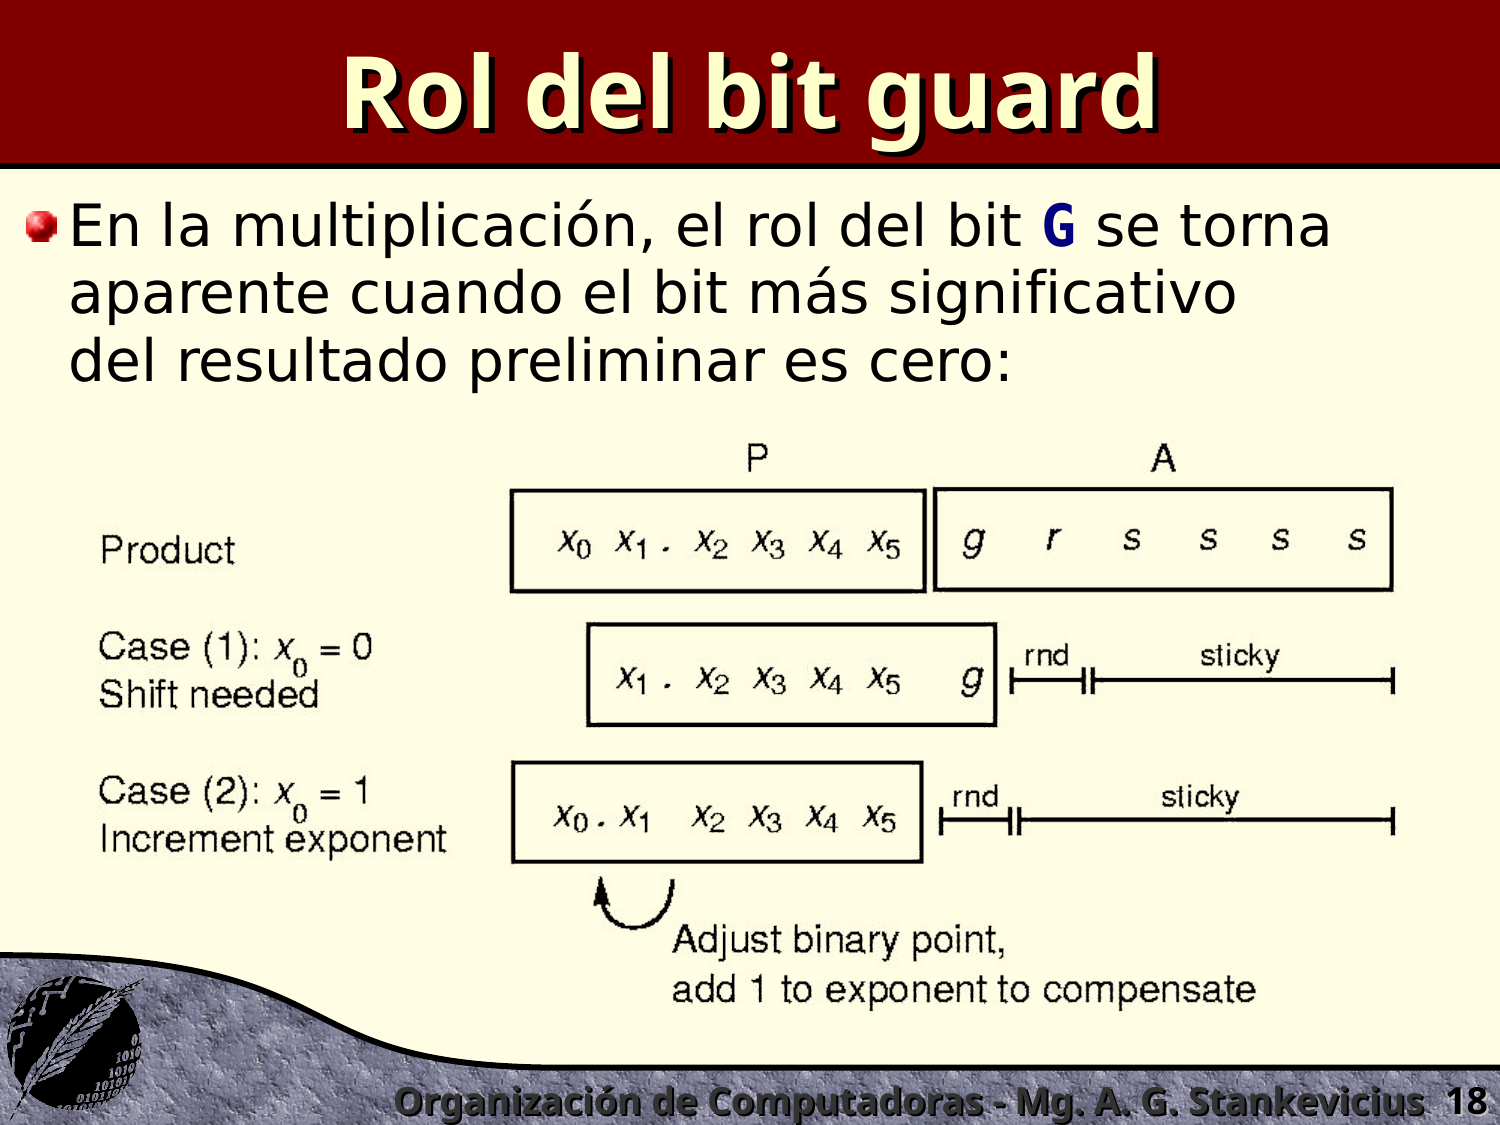

# Rol del bit guard
En la multiplicación, el rol del bit G se torna aparente cuando el bit más significativo
del resultado preliminar es cero:
18